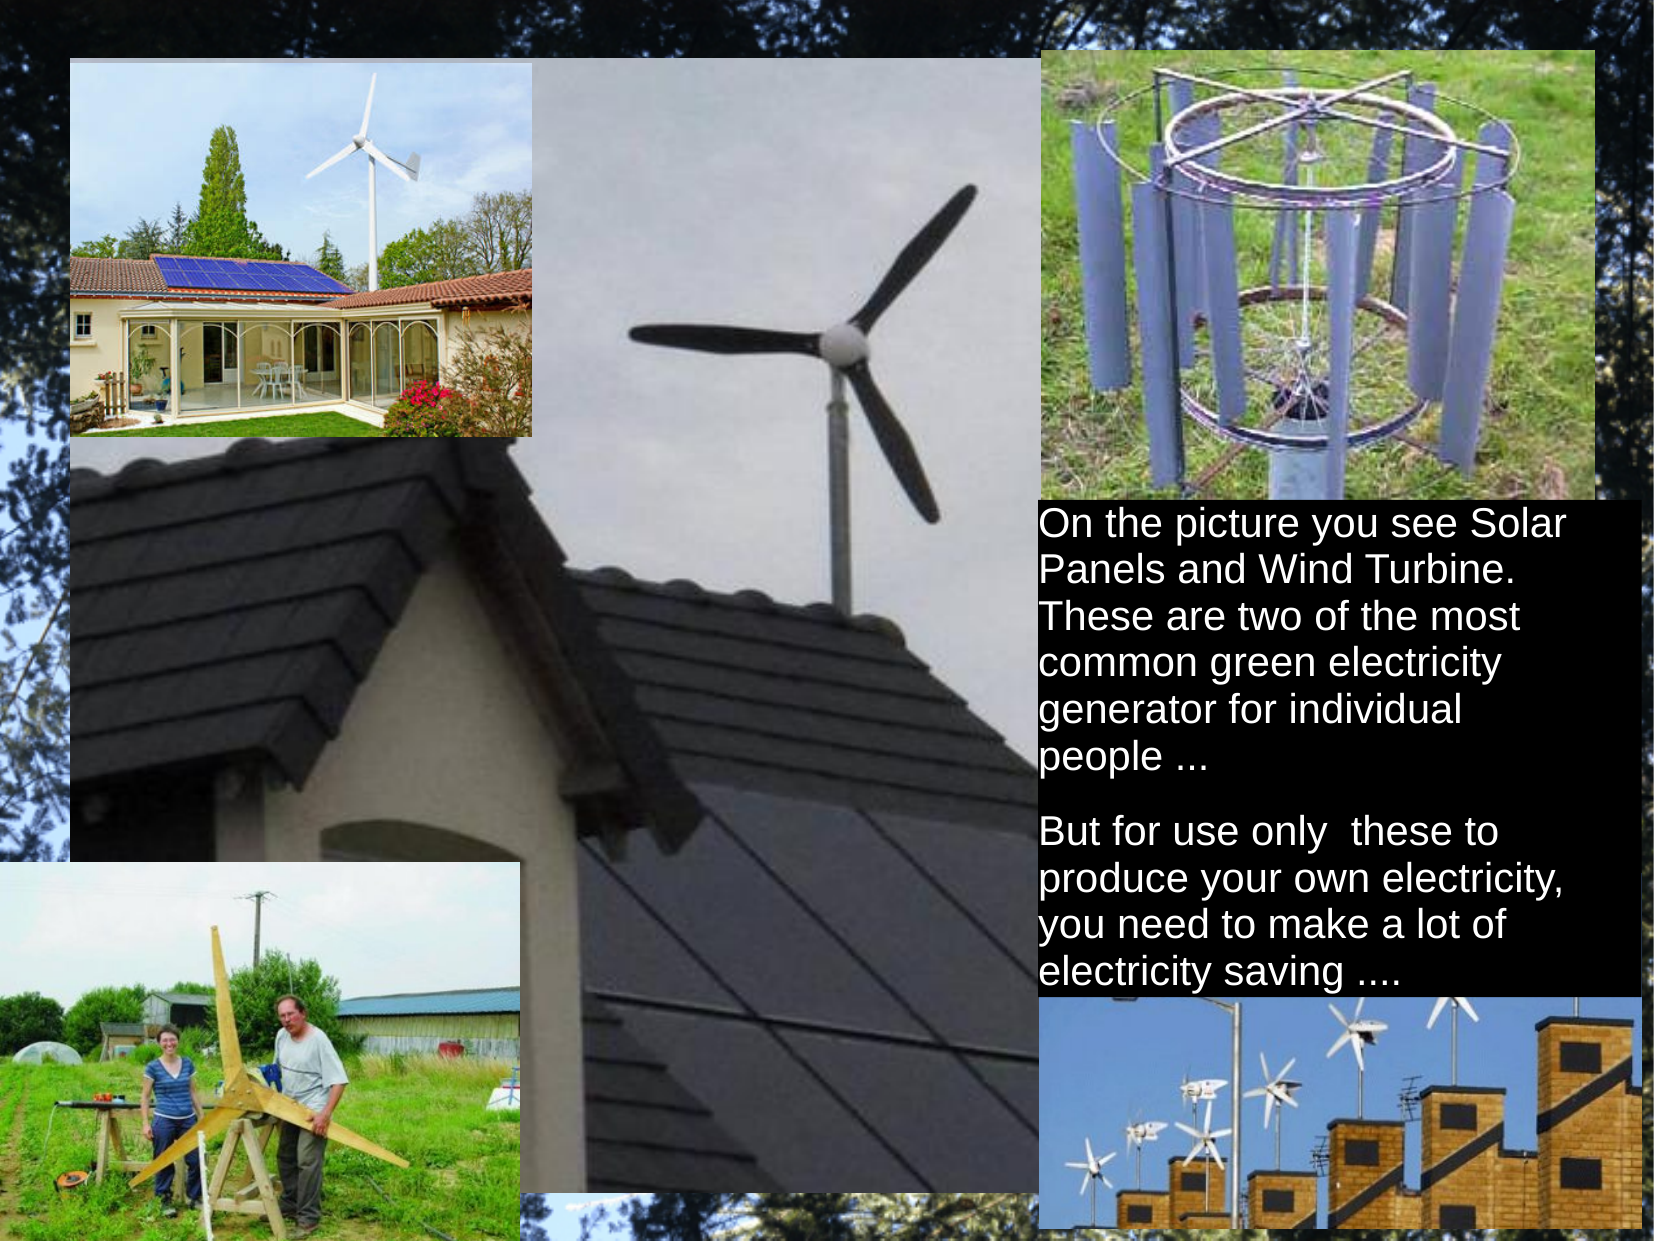

# On the picture you see Solar Panels and Wind Turbine. These are two of the most common green electricity generator for individual people ...
But for use only these to produce your own electricity, you need to make a lot of electricity saving ....